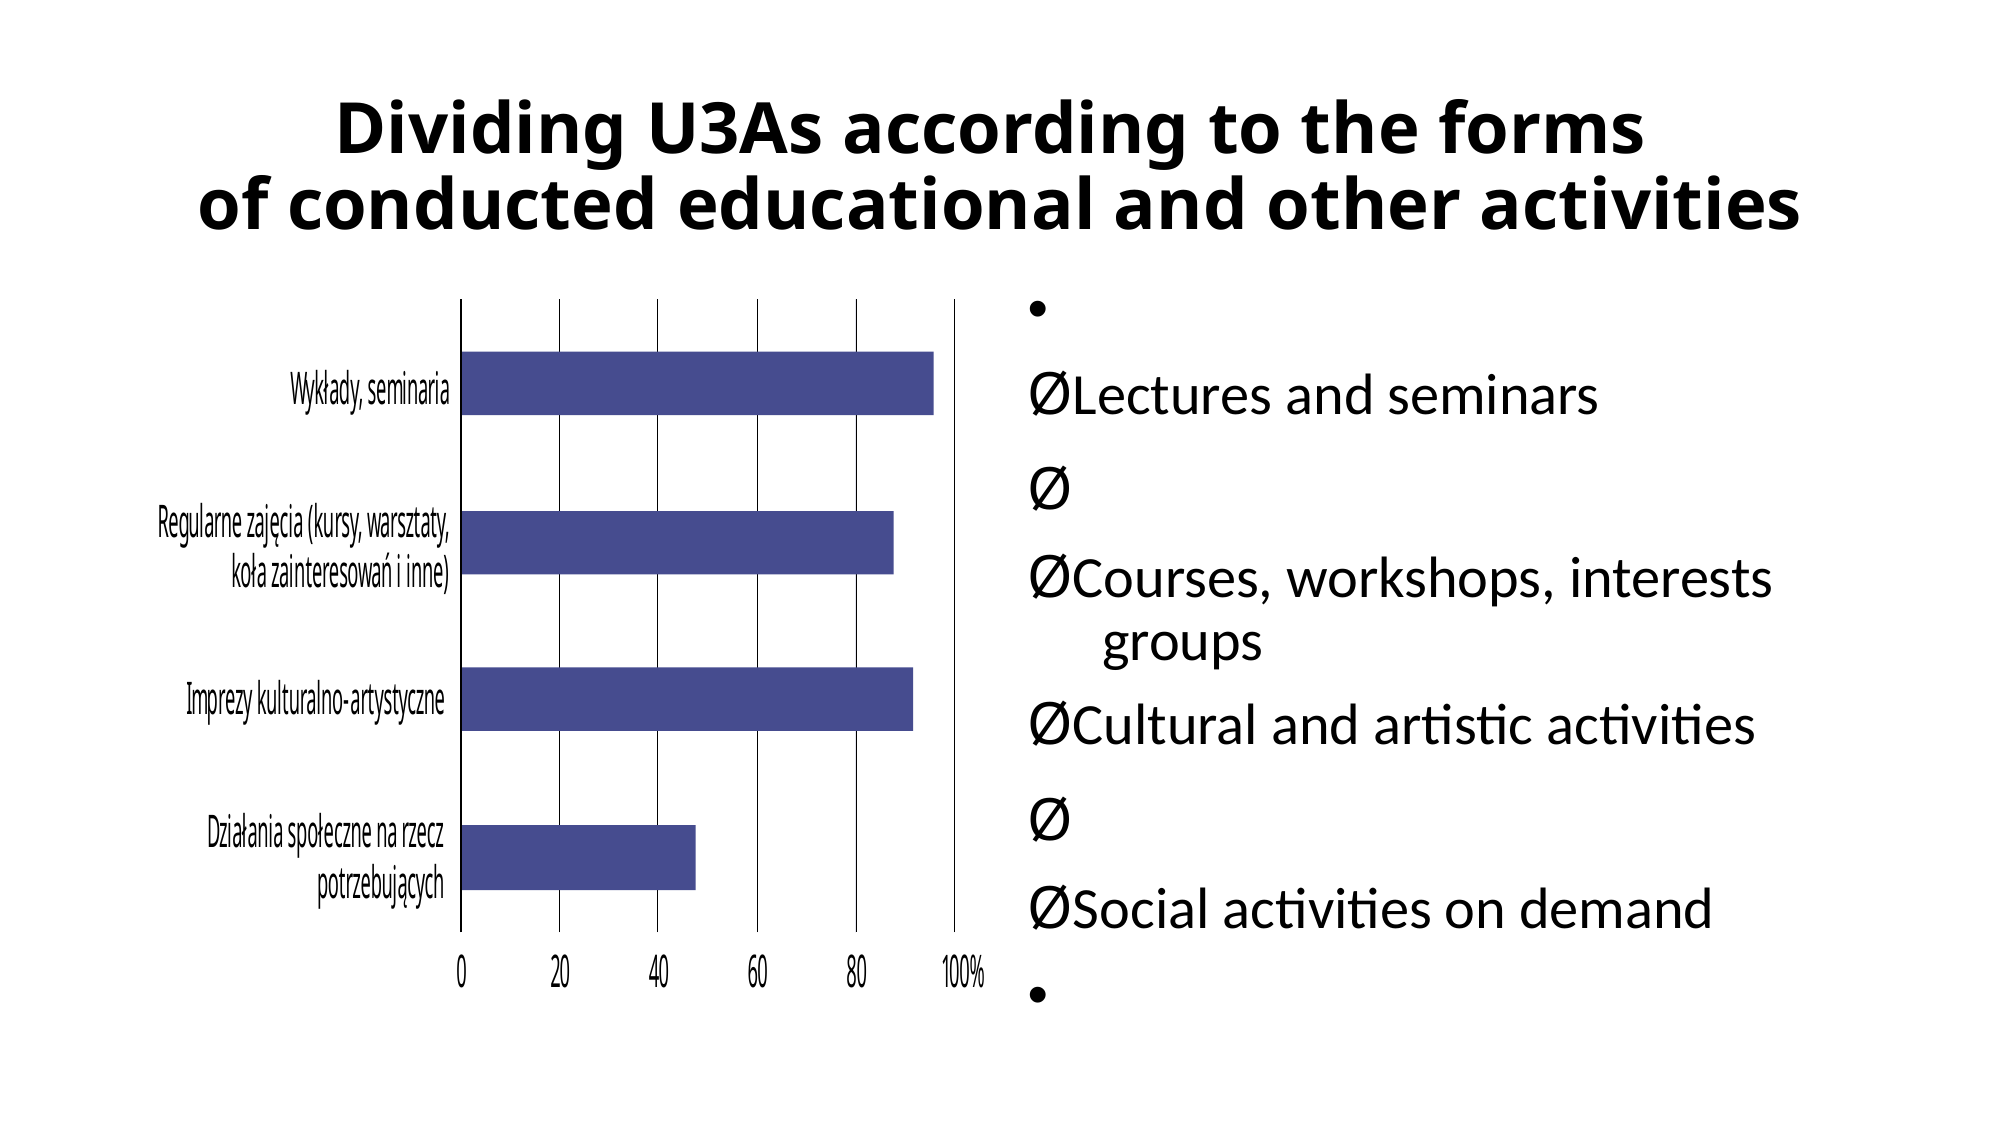

# Dividing U3As according to the forms of conducted educational and other activities
Lectures and seminars
Courses, workshops, interests groups
Cultural and artistic activities
Social activities on demand